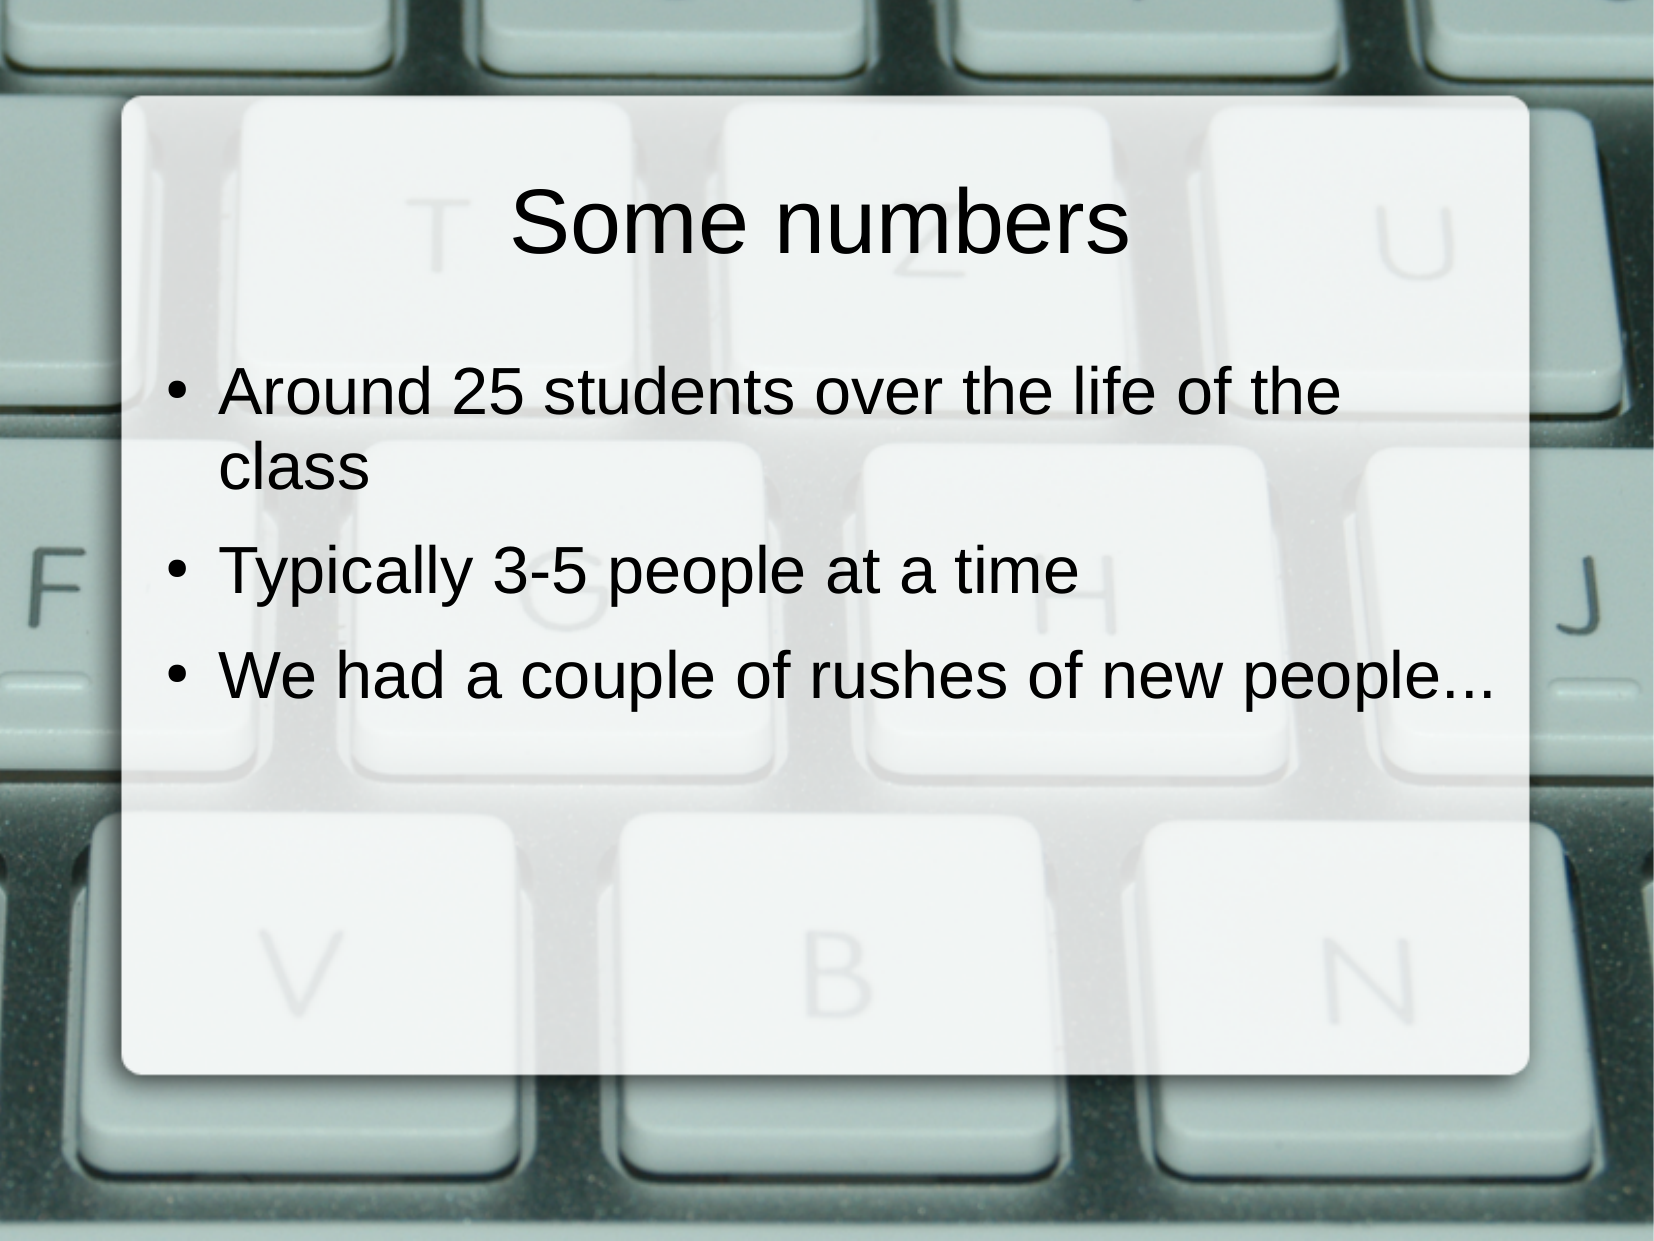

# Some numbers
Around 25 students over the life of the class
Typically 3-5 people at a time
We had a couple of rushes of new people...